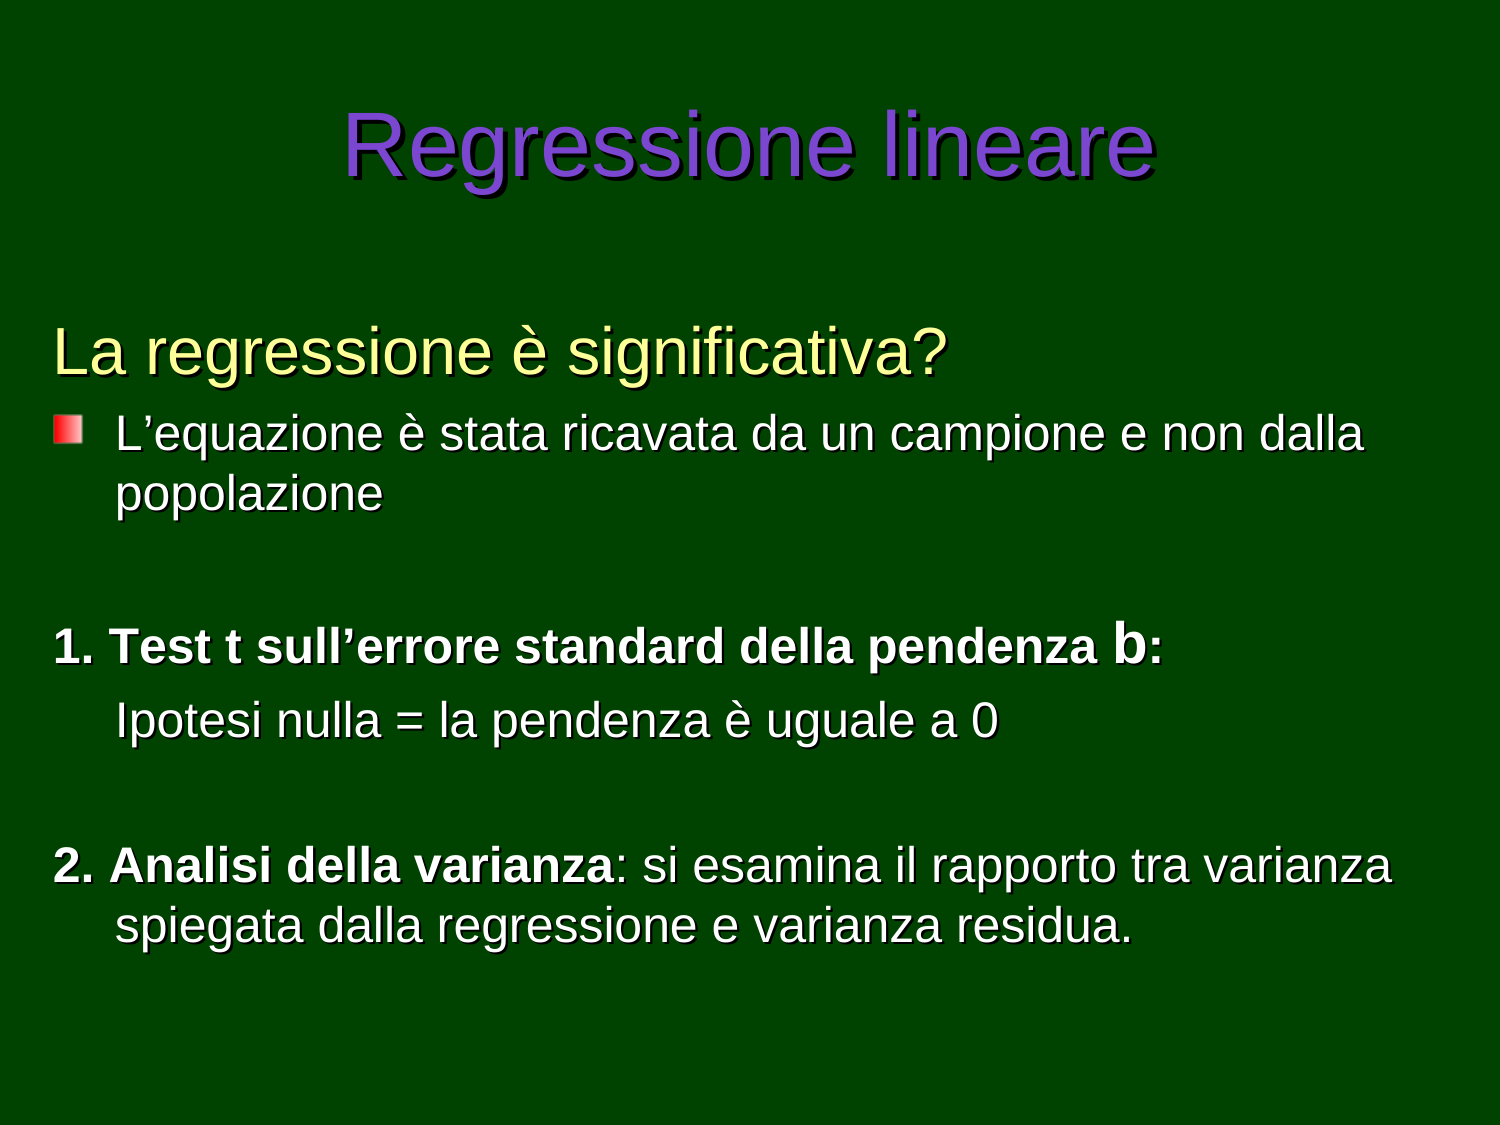

# Regressione lineare
La regressione è significativa?
L’equazione è stata ricavata da un campione e non dalla popolazione
1. Test t sull’errore standard della pendenza b:
	Ipotesi nulla = la pendenza è uguale a 0
2. Analisi della varianza: si esamina il rapporto tra varianza spiegata dalla regressione e varianza residua.